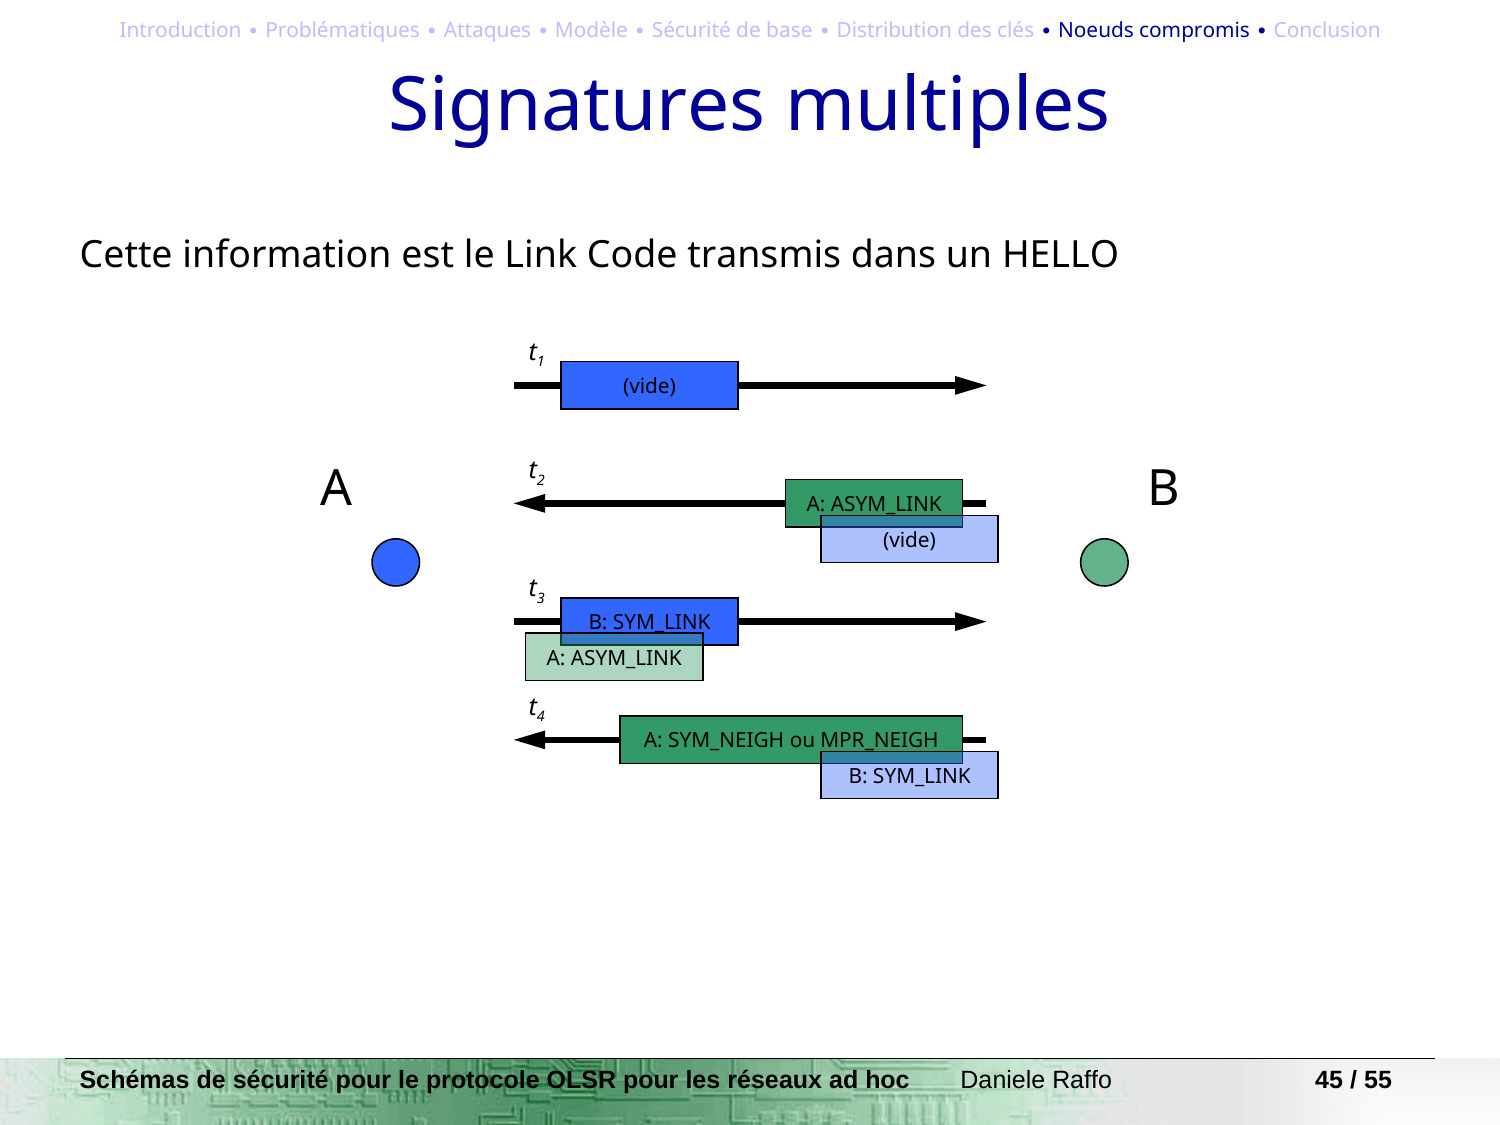

Introduction ∙ Problématiques ∙ Attaques ∙ Modèle ∙ Sécurité de base ∙ Distribution des clés ∙ Noeuds compromis ∙ Conclusion
Signatures multiples
Cette information est le Link Code transmis dans un HELLO
t1
(vide)
A
t2
B
A: ASYM_LINK
(vide)
t3
B: SYM_LINK
A: ASYM_LINK
t4
A: SYM_NEIGH ou MPR_NEIGH
B: SYM_LINK
45
Schémas de sécurité pour le protocole OLSR pour les réseaux ad hoc Daniele Raffo